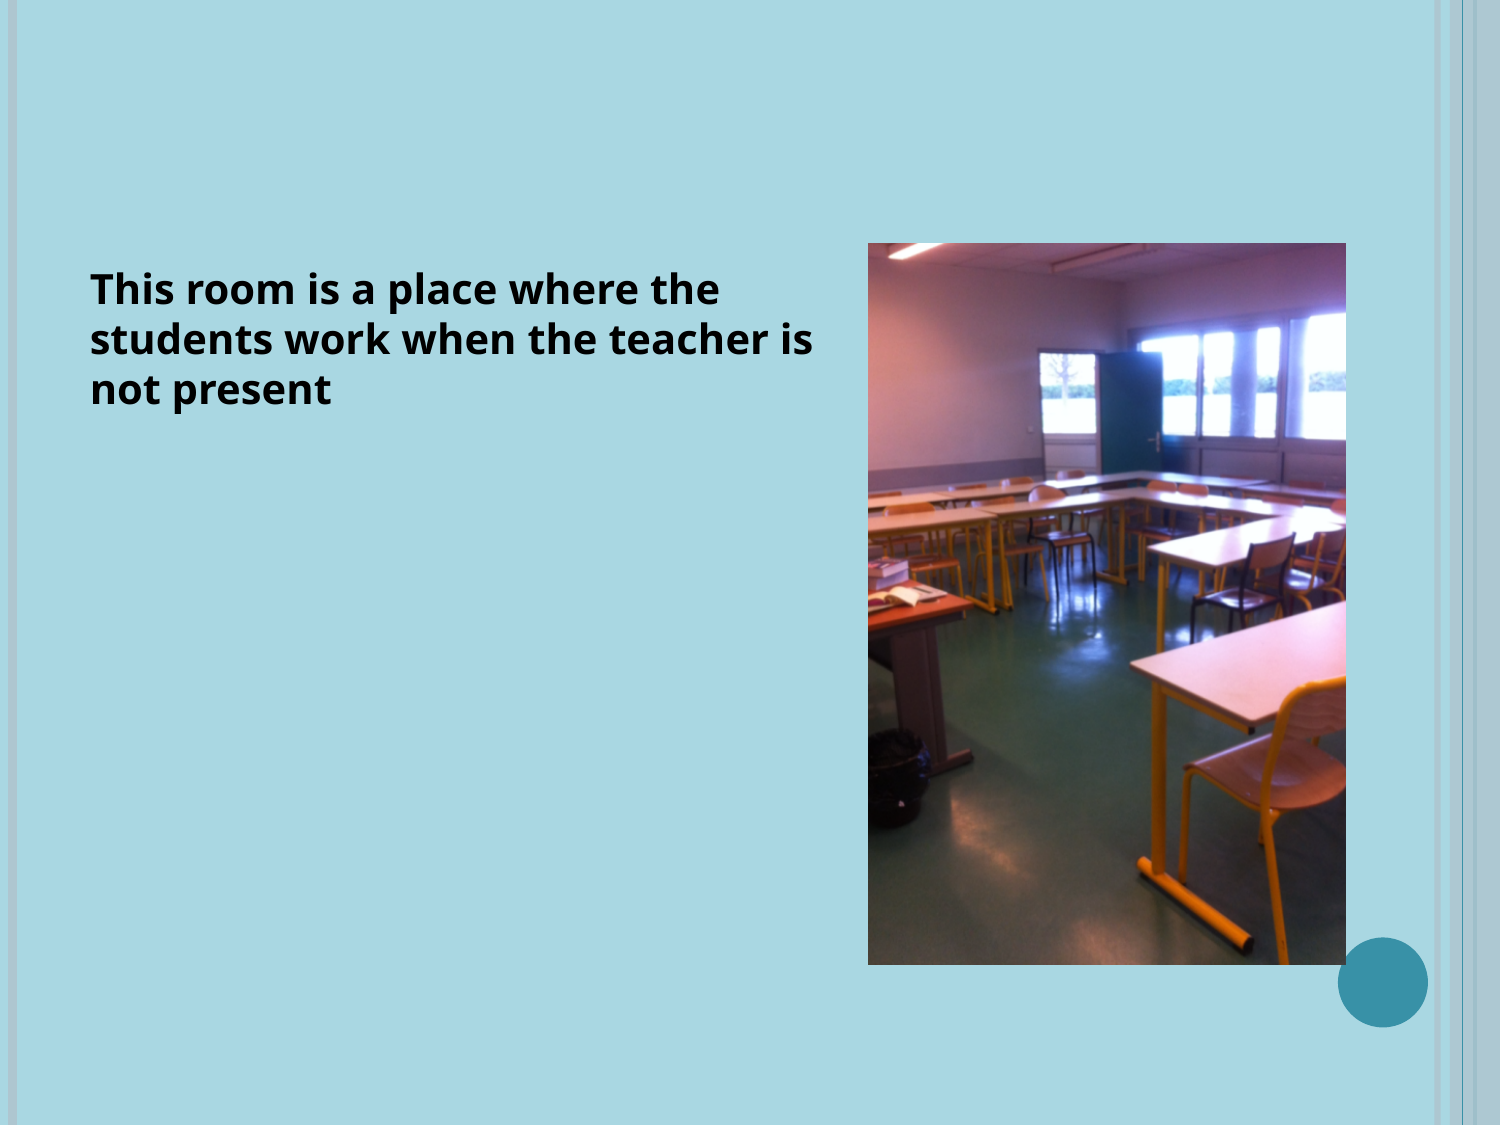

# This room is a place where the students work when the teacher is not present